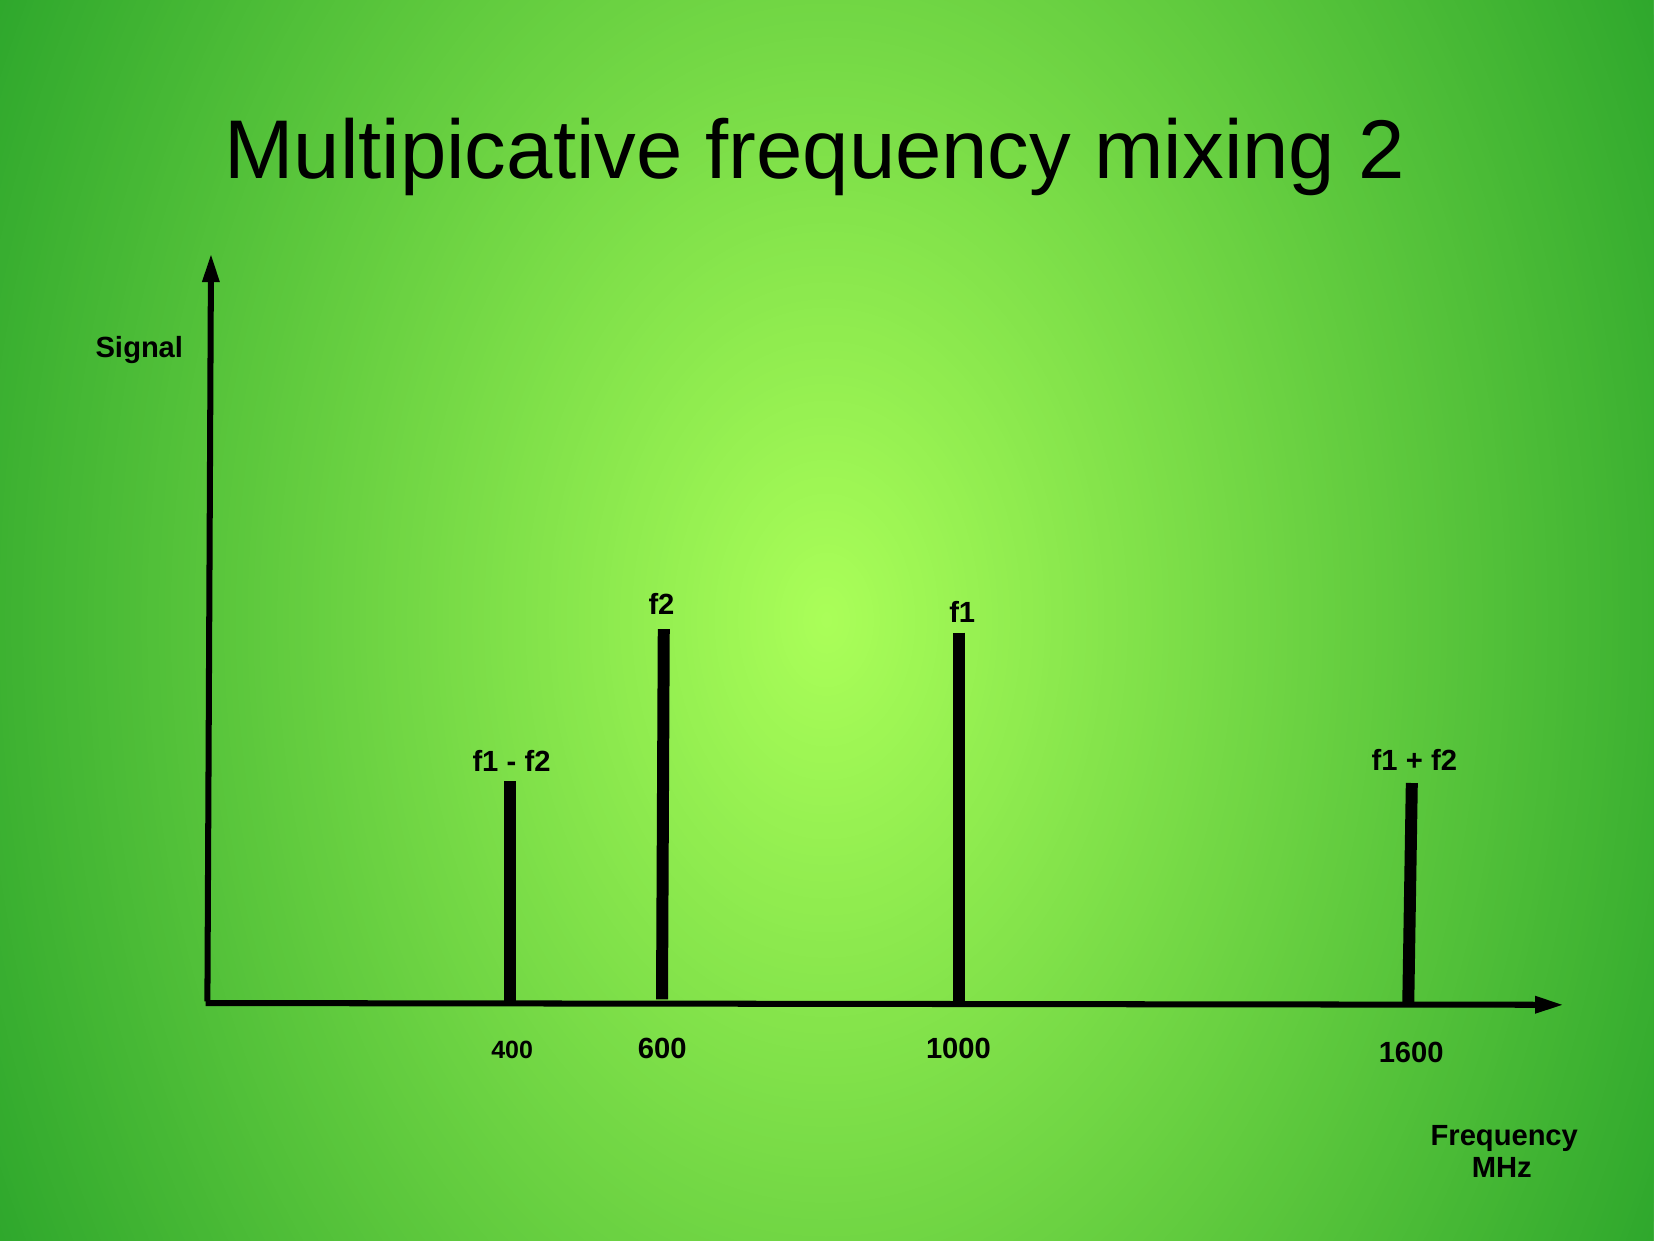

# Multipicative frequency mixing 2
Signal
f2
f1
f1 + f2
 f1 - f2
600
1000
400
1600
Frequency
 MHz